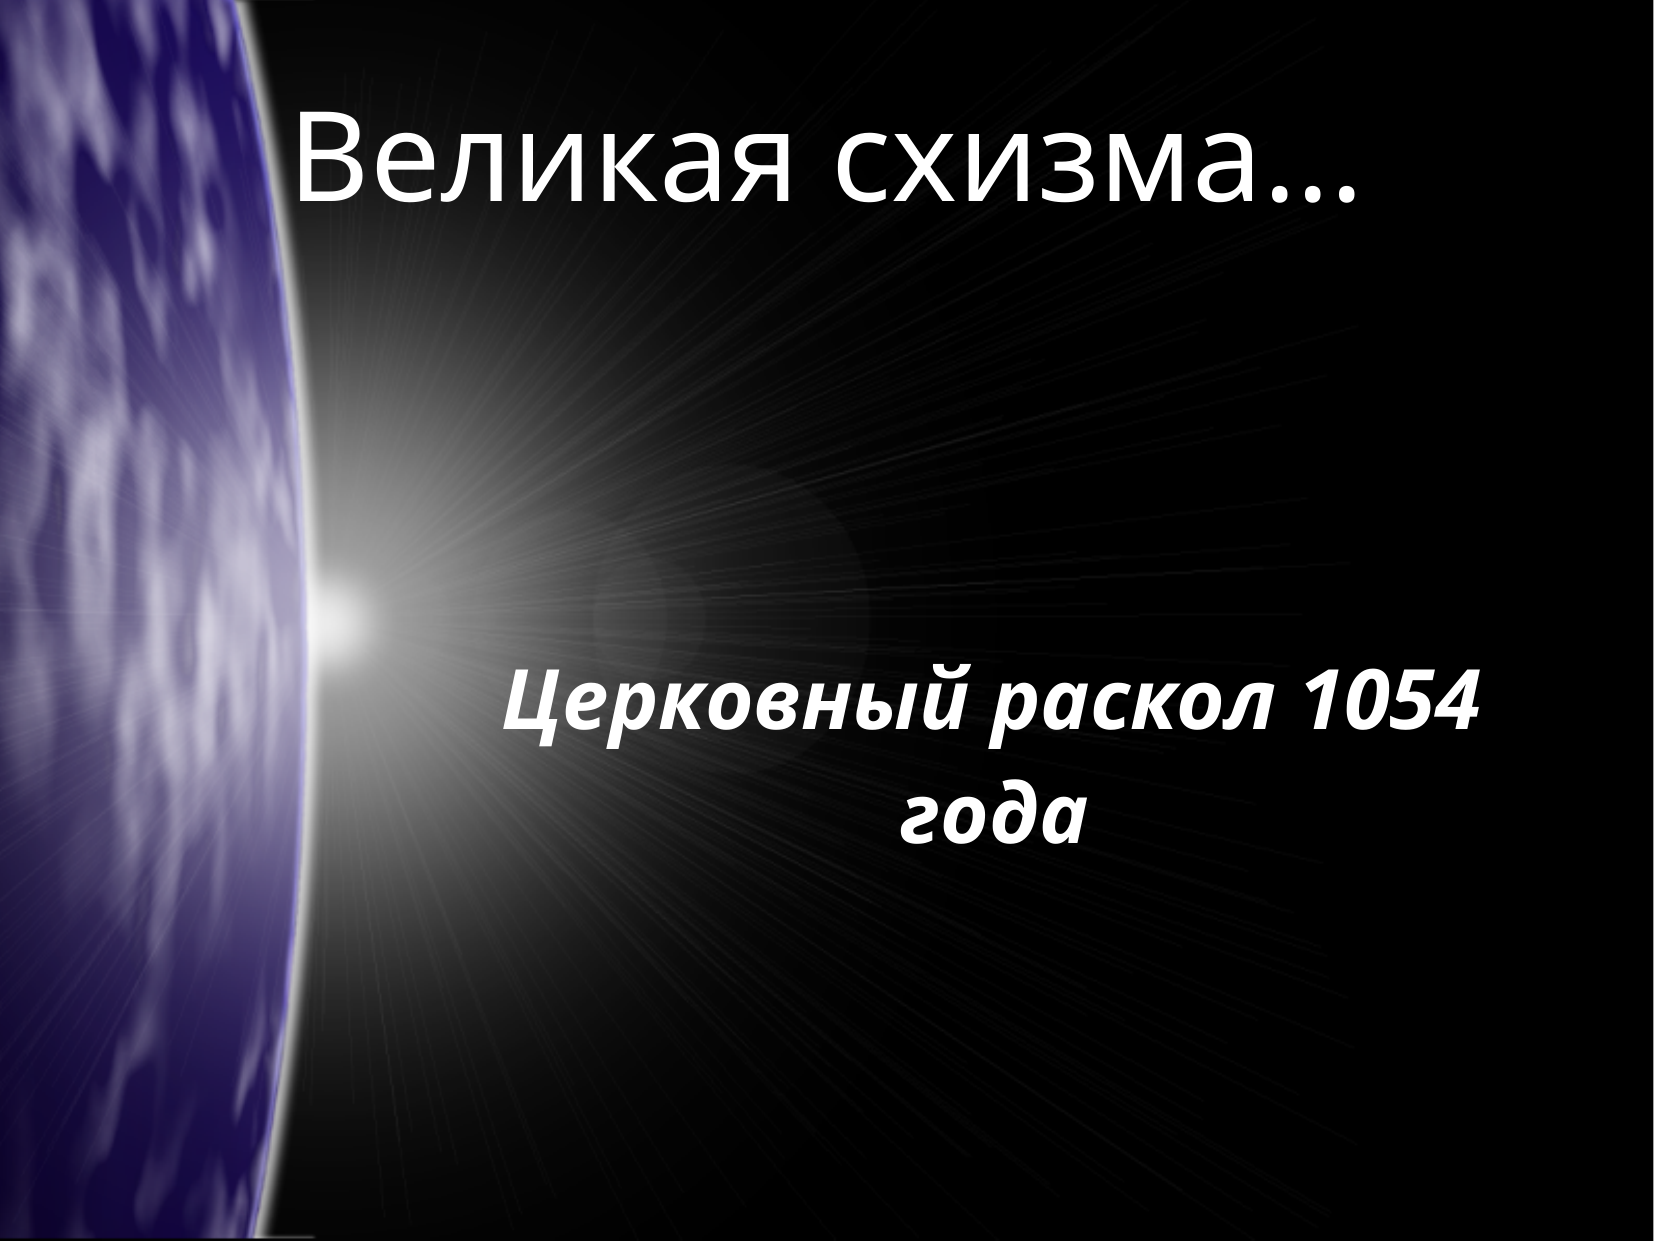

# Великая схизма...
Церковный раскол 1054 года